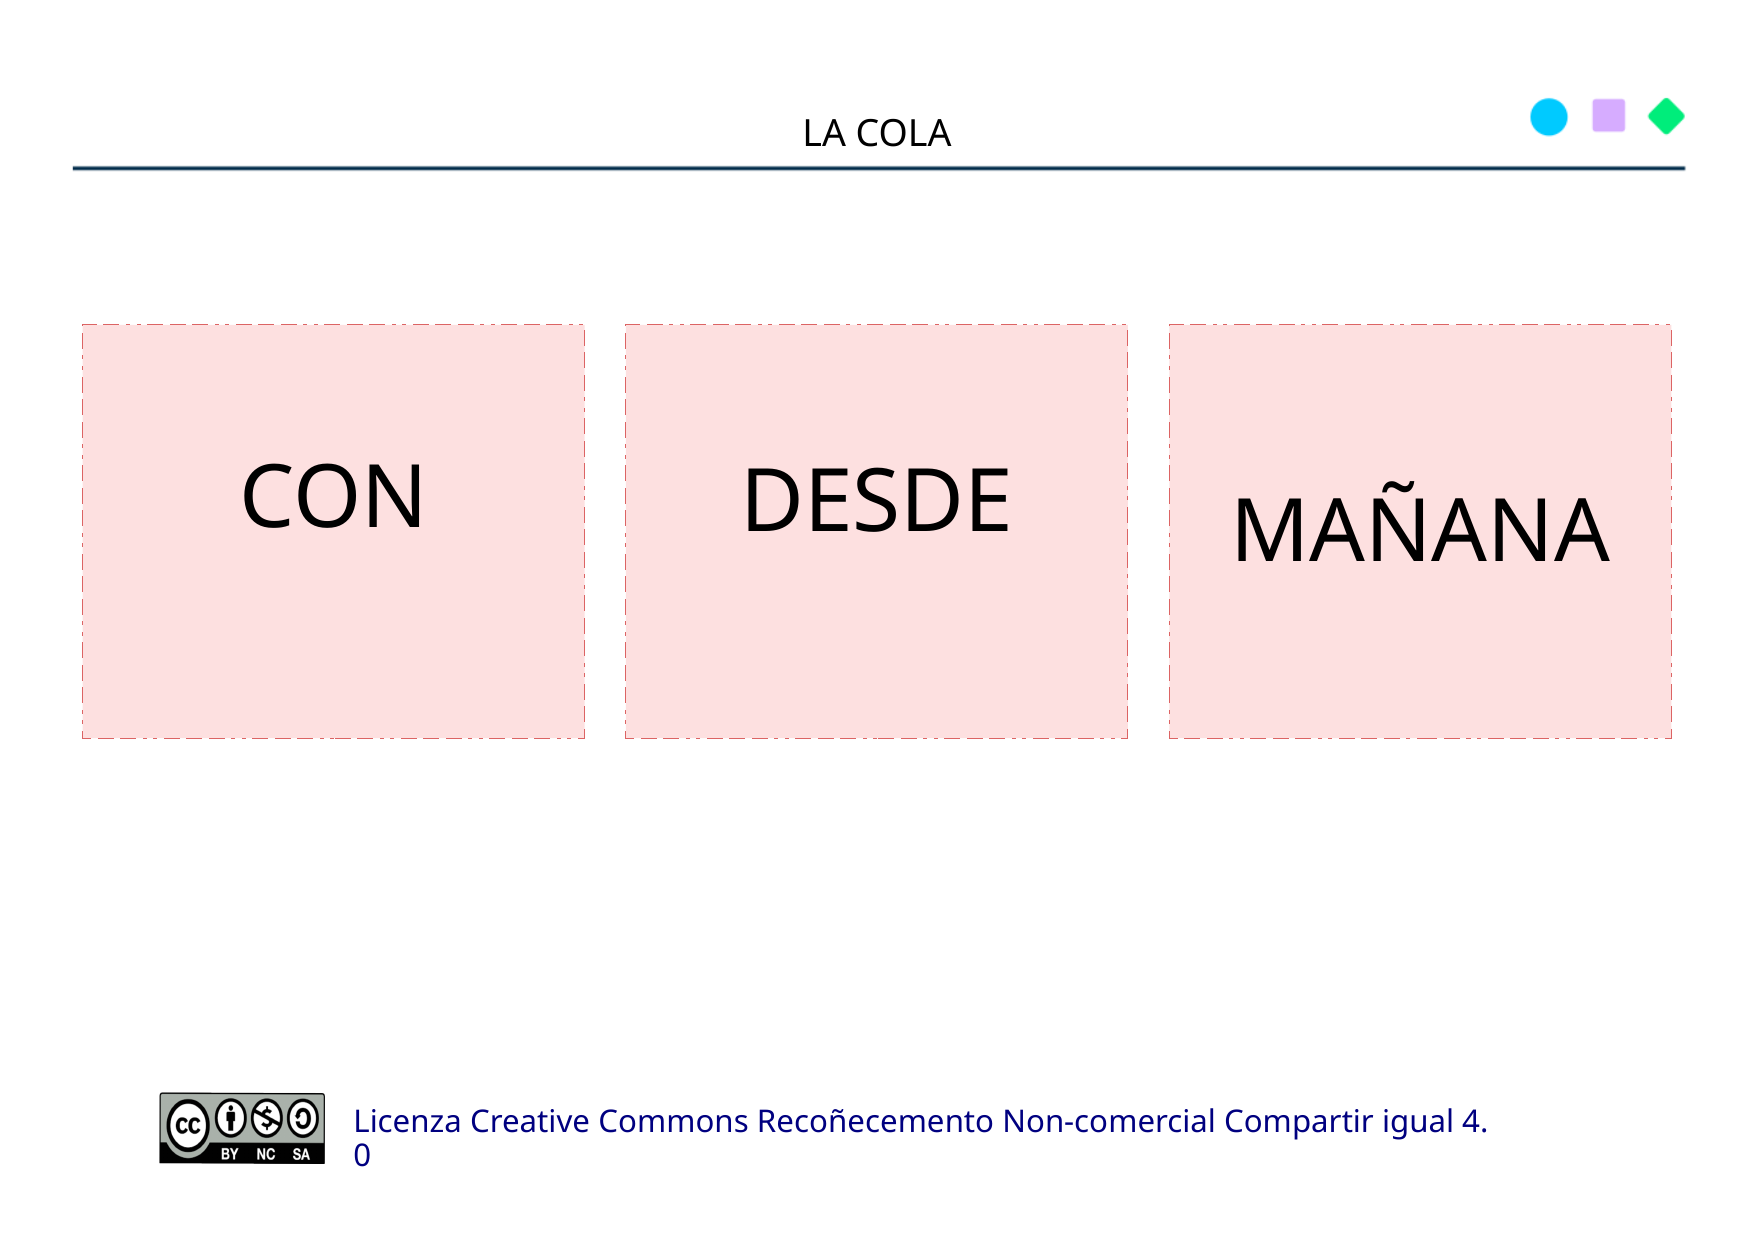

LA COLA
CON
DESDE
MAÑANA
Licenza Creative Commons Recoñecemento Non-comercial Compartir igual 4.0